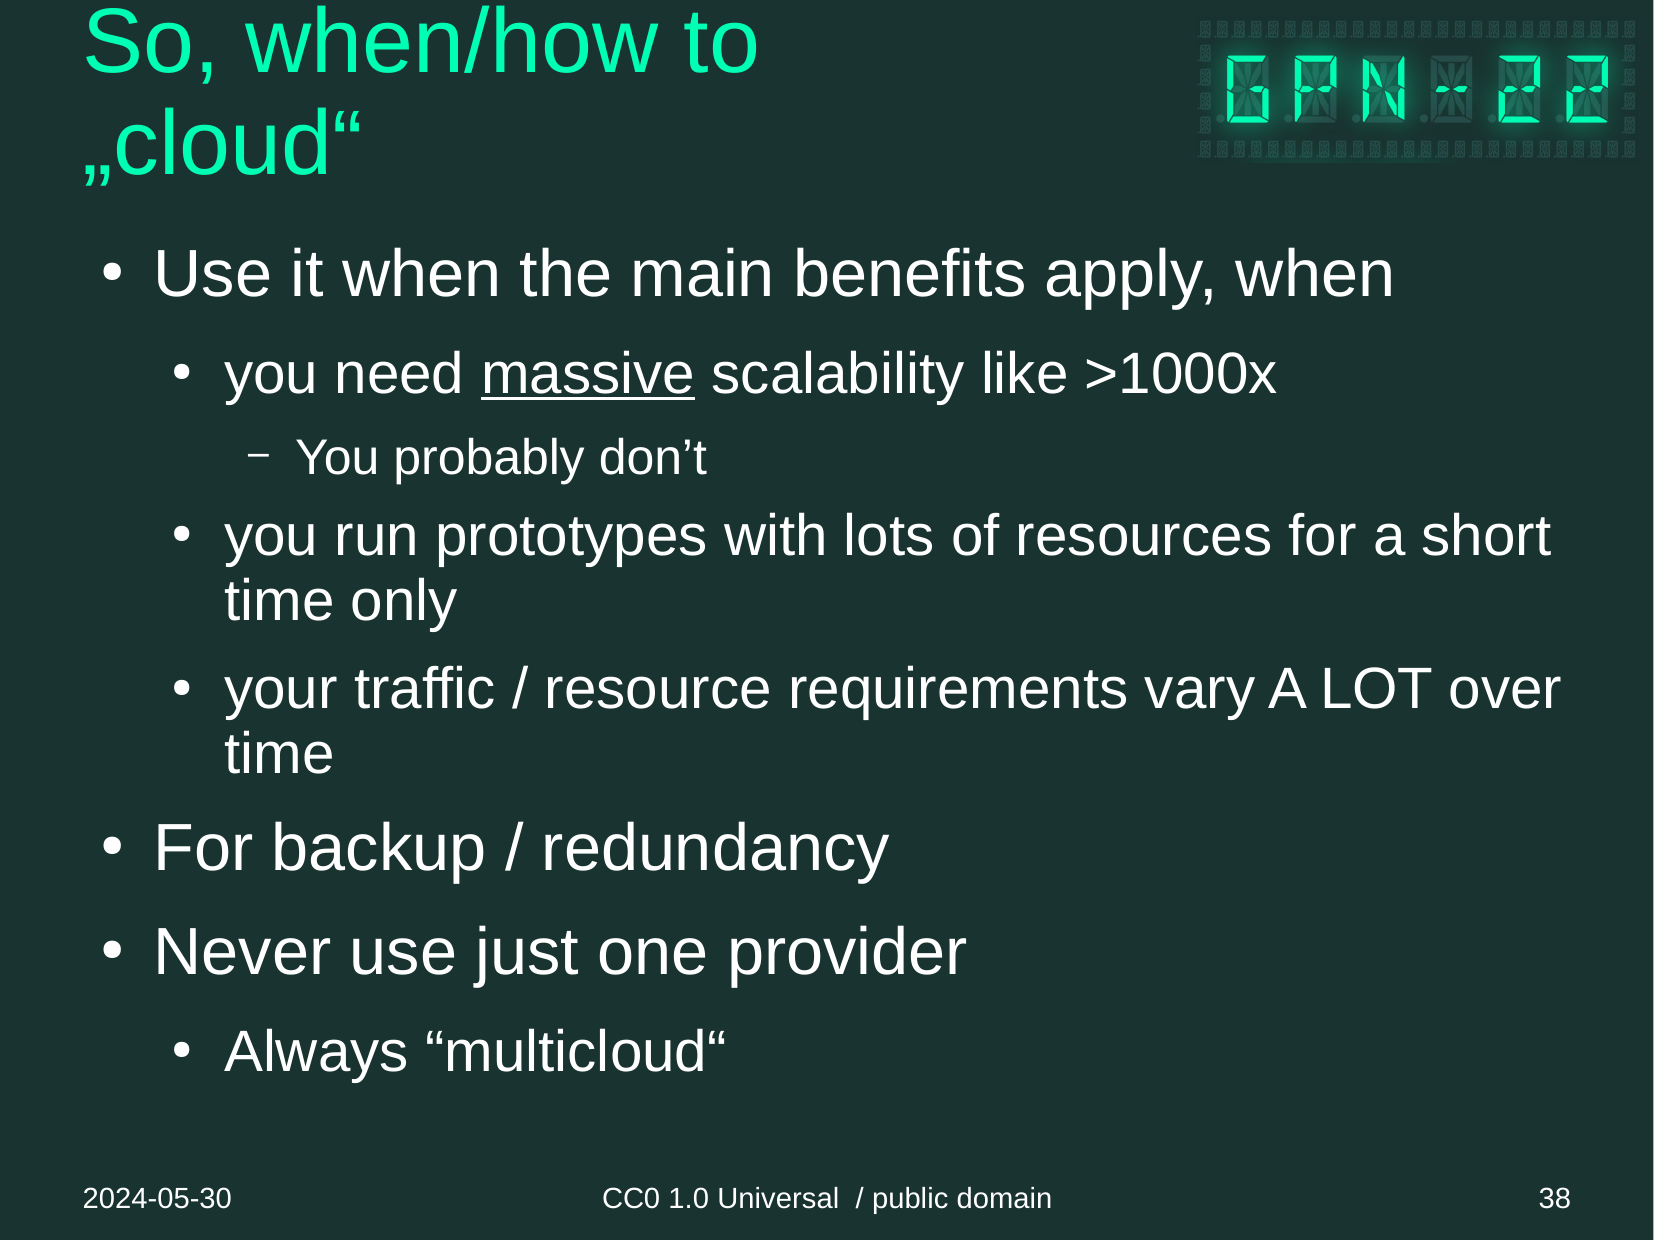

# So, when/how to „cloud“
Use it when the main benefits apply, when
you need massive scalability like >1000x
You probably don’t
you run prototypes with lots of resources for a short time only
your traffic / resource requirements vary A LOT over time
For backup / redundancy
Never use just one provider
Always “multicloud“